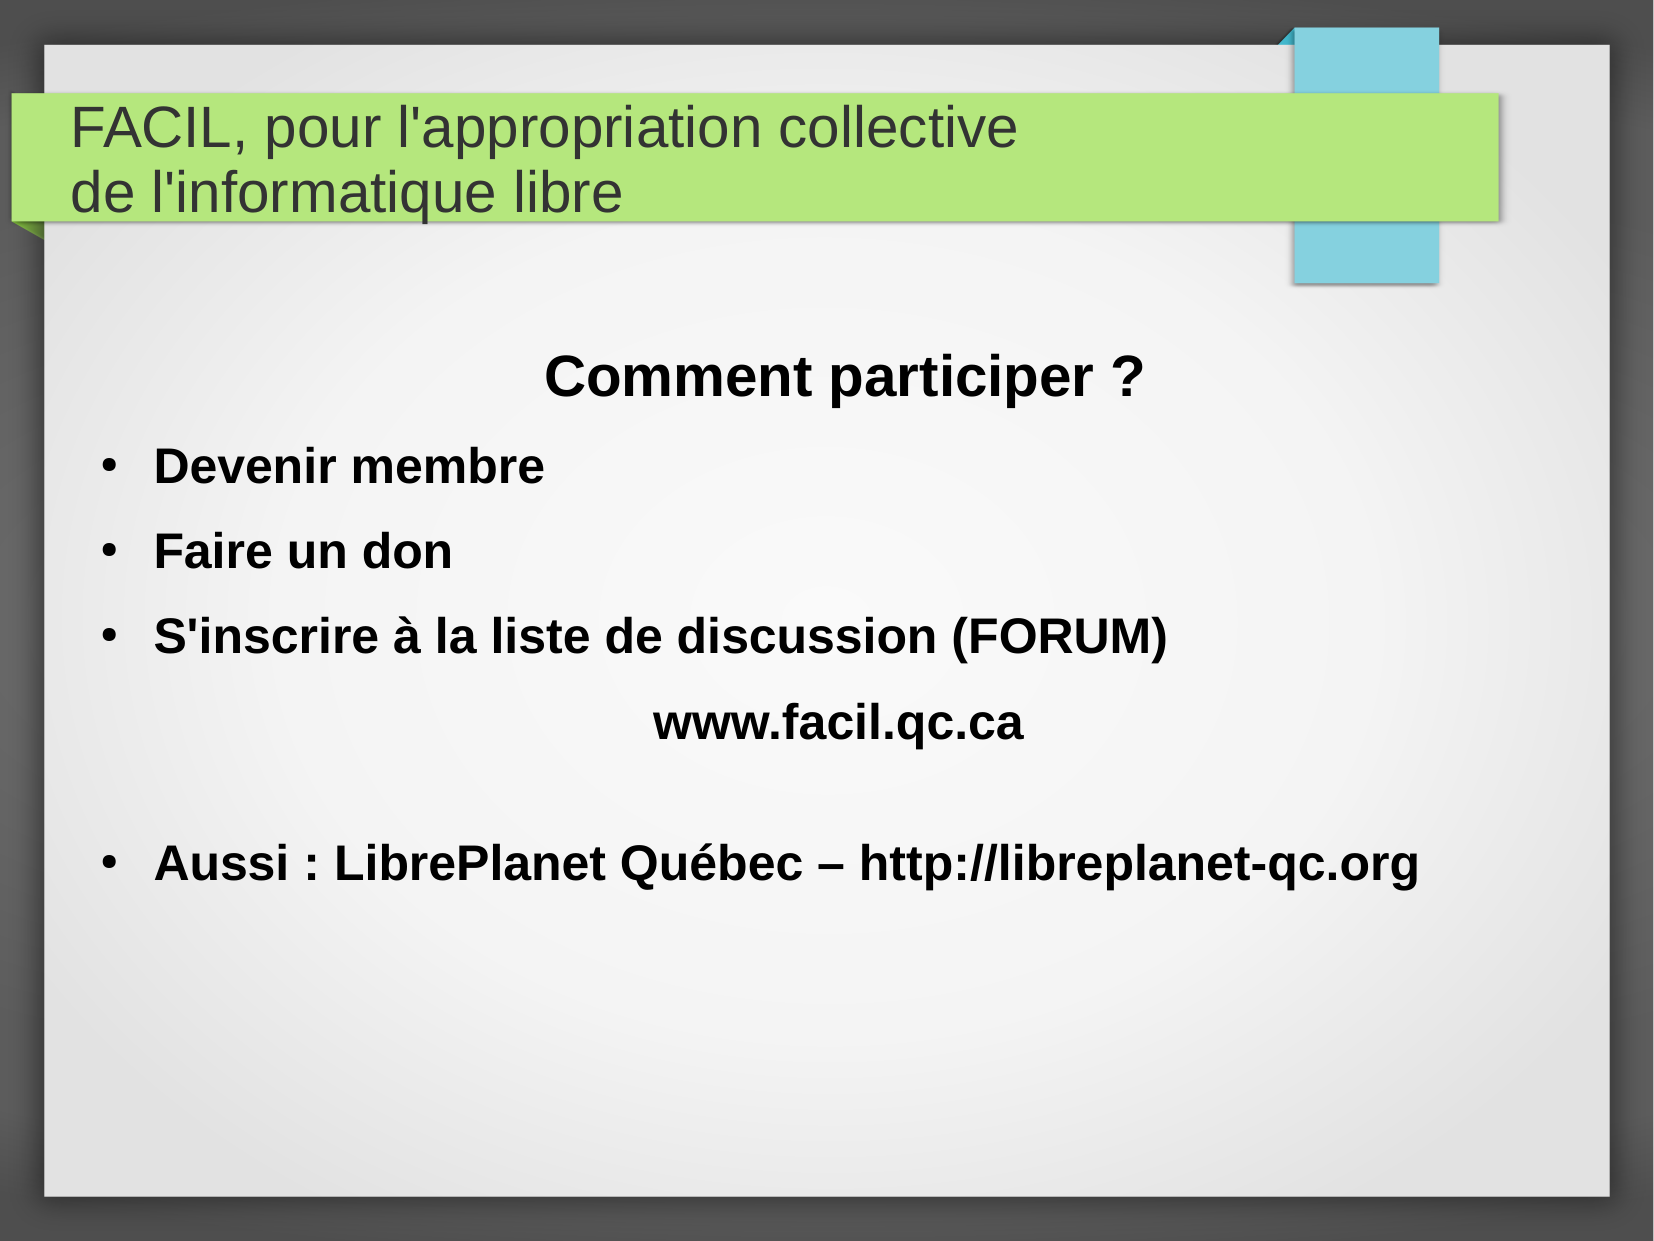

# FACIL, pour l'appropriation collective de l'informatique libre
Comment participer ?
Devenir membre
Faire un don
S'inscrire à la liste de discussion (FORUM)
www.facil.qc.ca
Aussi : LibrePlanet Québec – http://libreplanet-qc.org